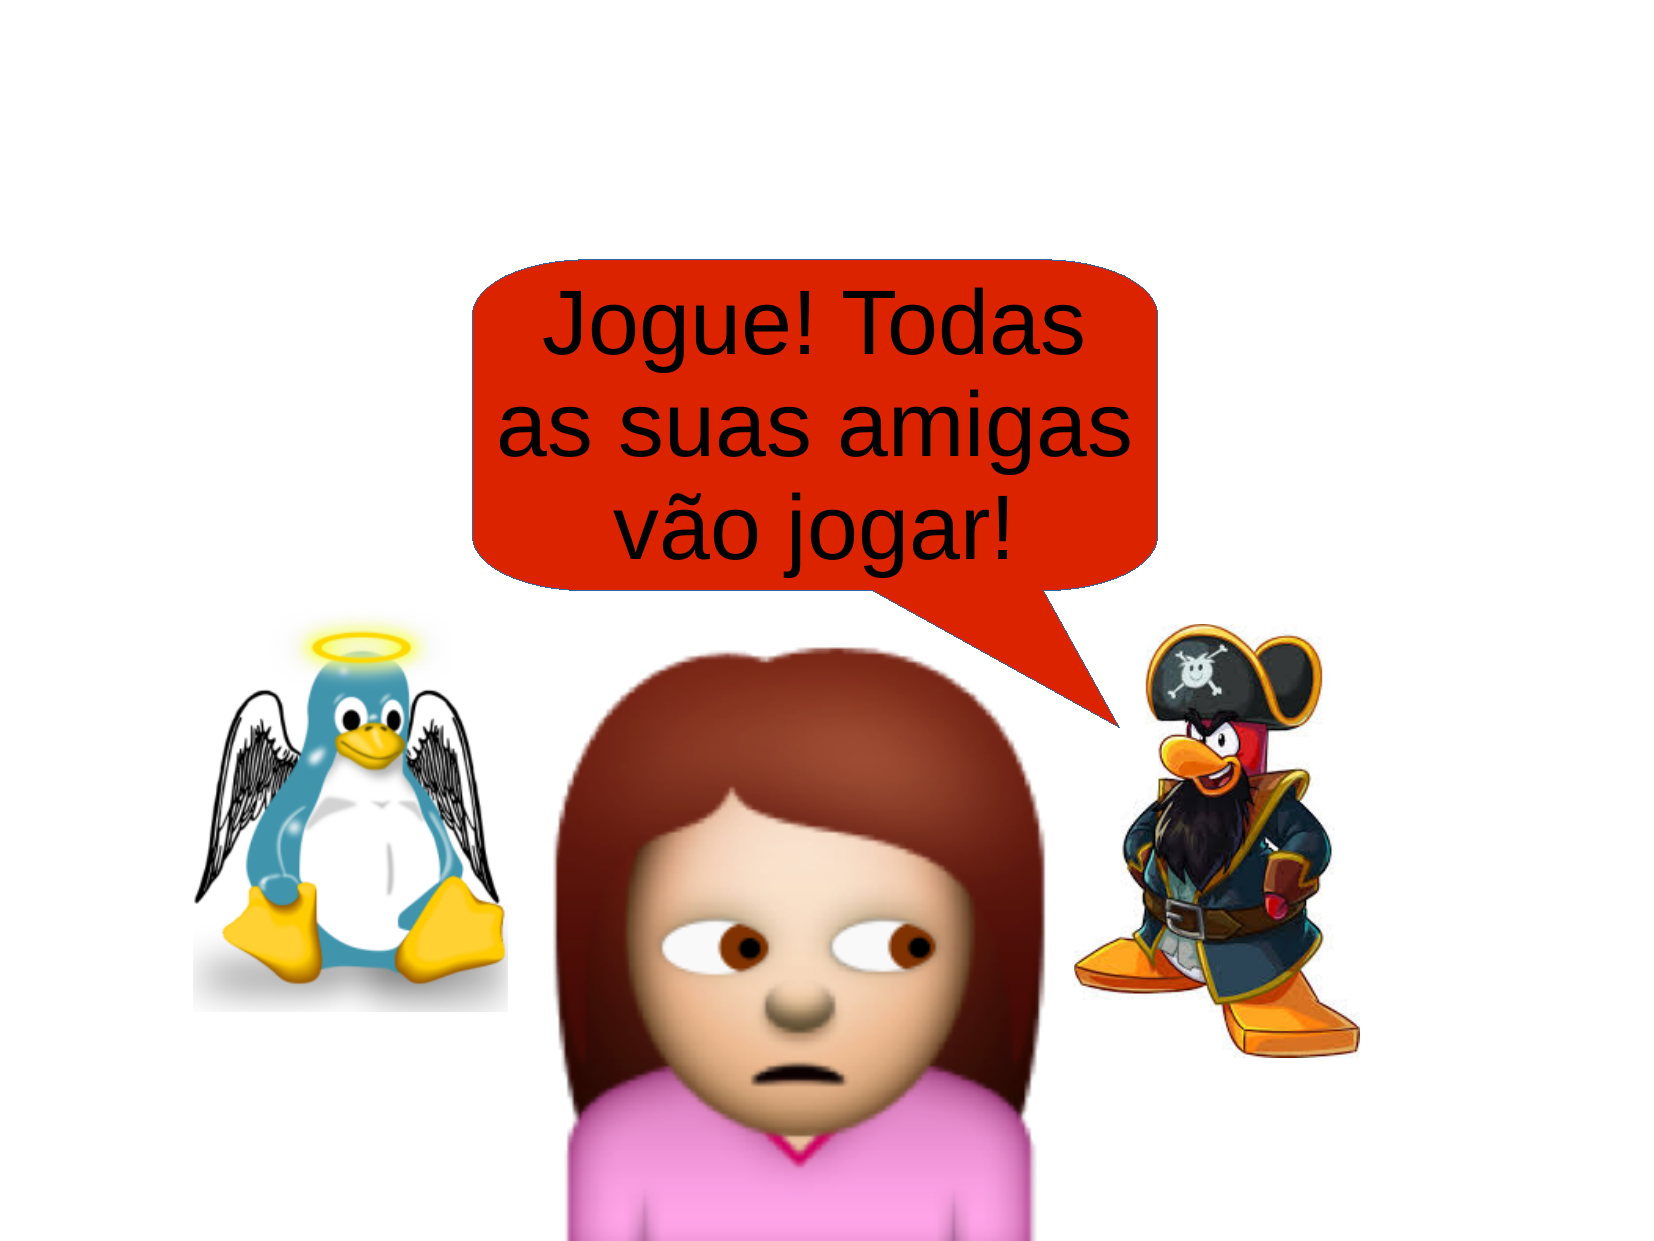

Jogue! Todas
as suas amigas
vão jogar!